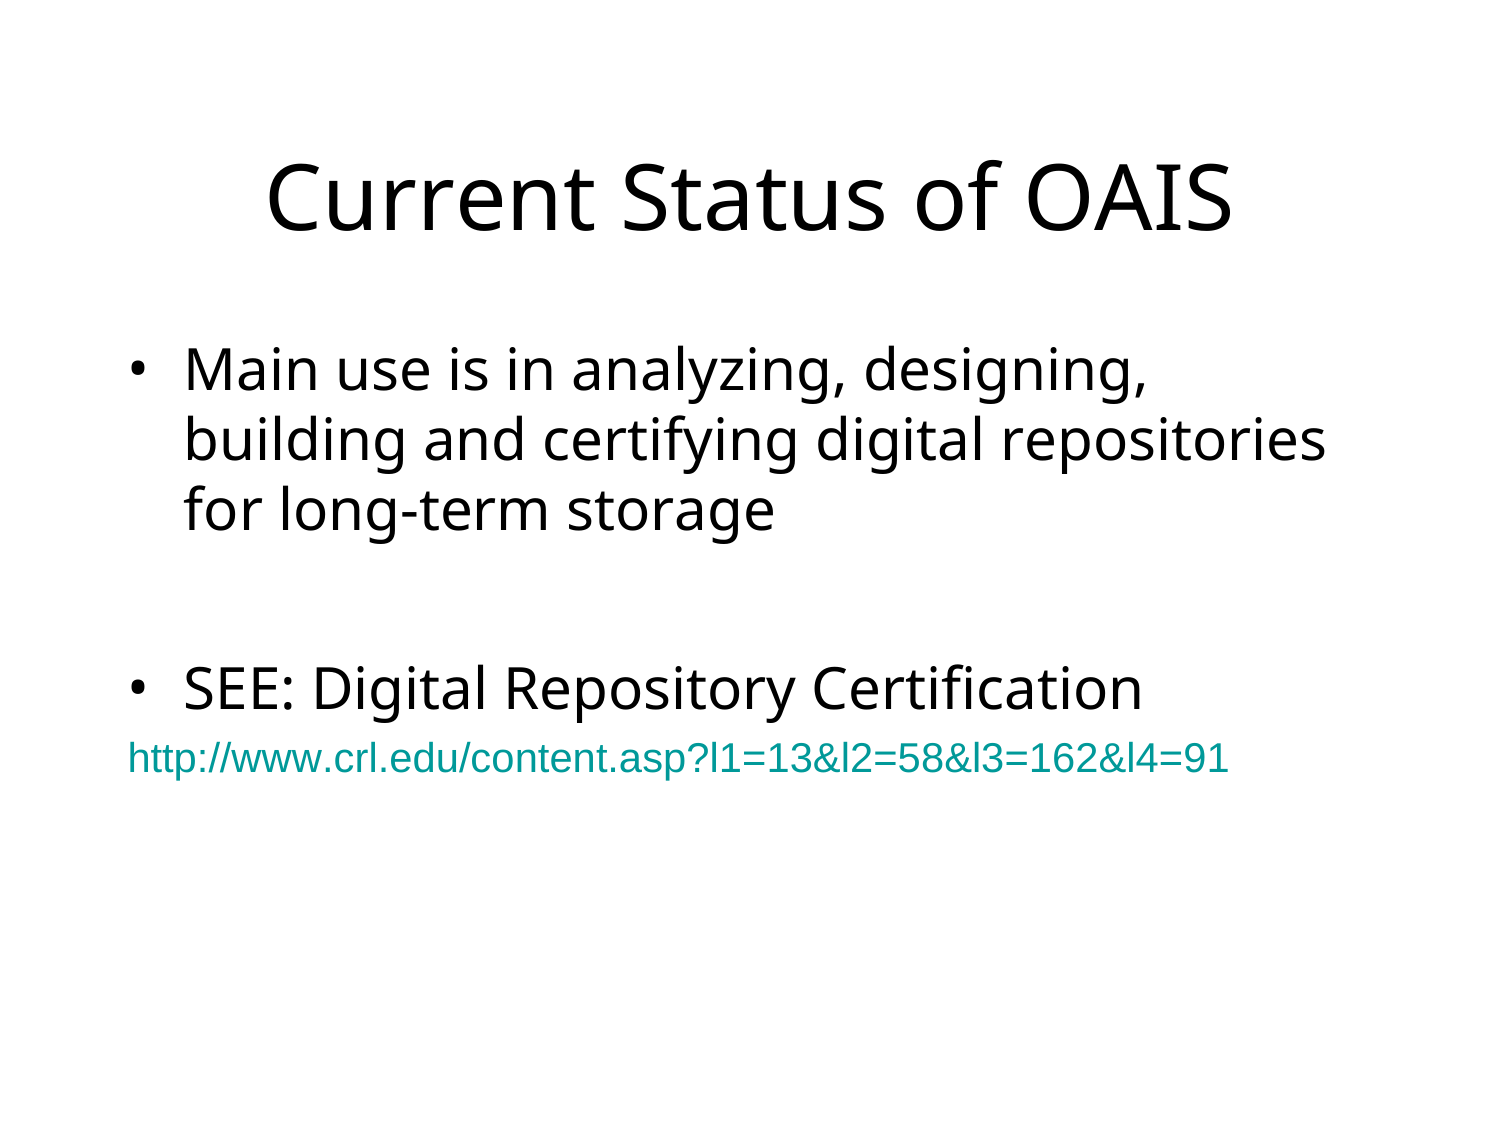

# Current Status of OAIS
Main use is in analyzing, designing, building and certifying digital repositories for long-term storage
SEE: Digital Repository Certification
http://www.crl.edu/content.asp?l1=13&l2=58&l3=162&l4=91